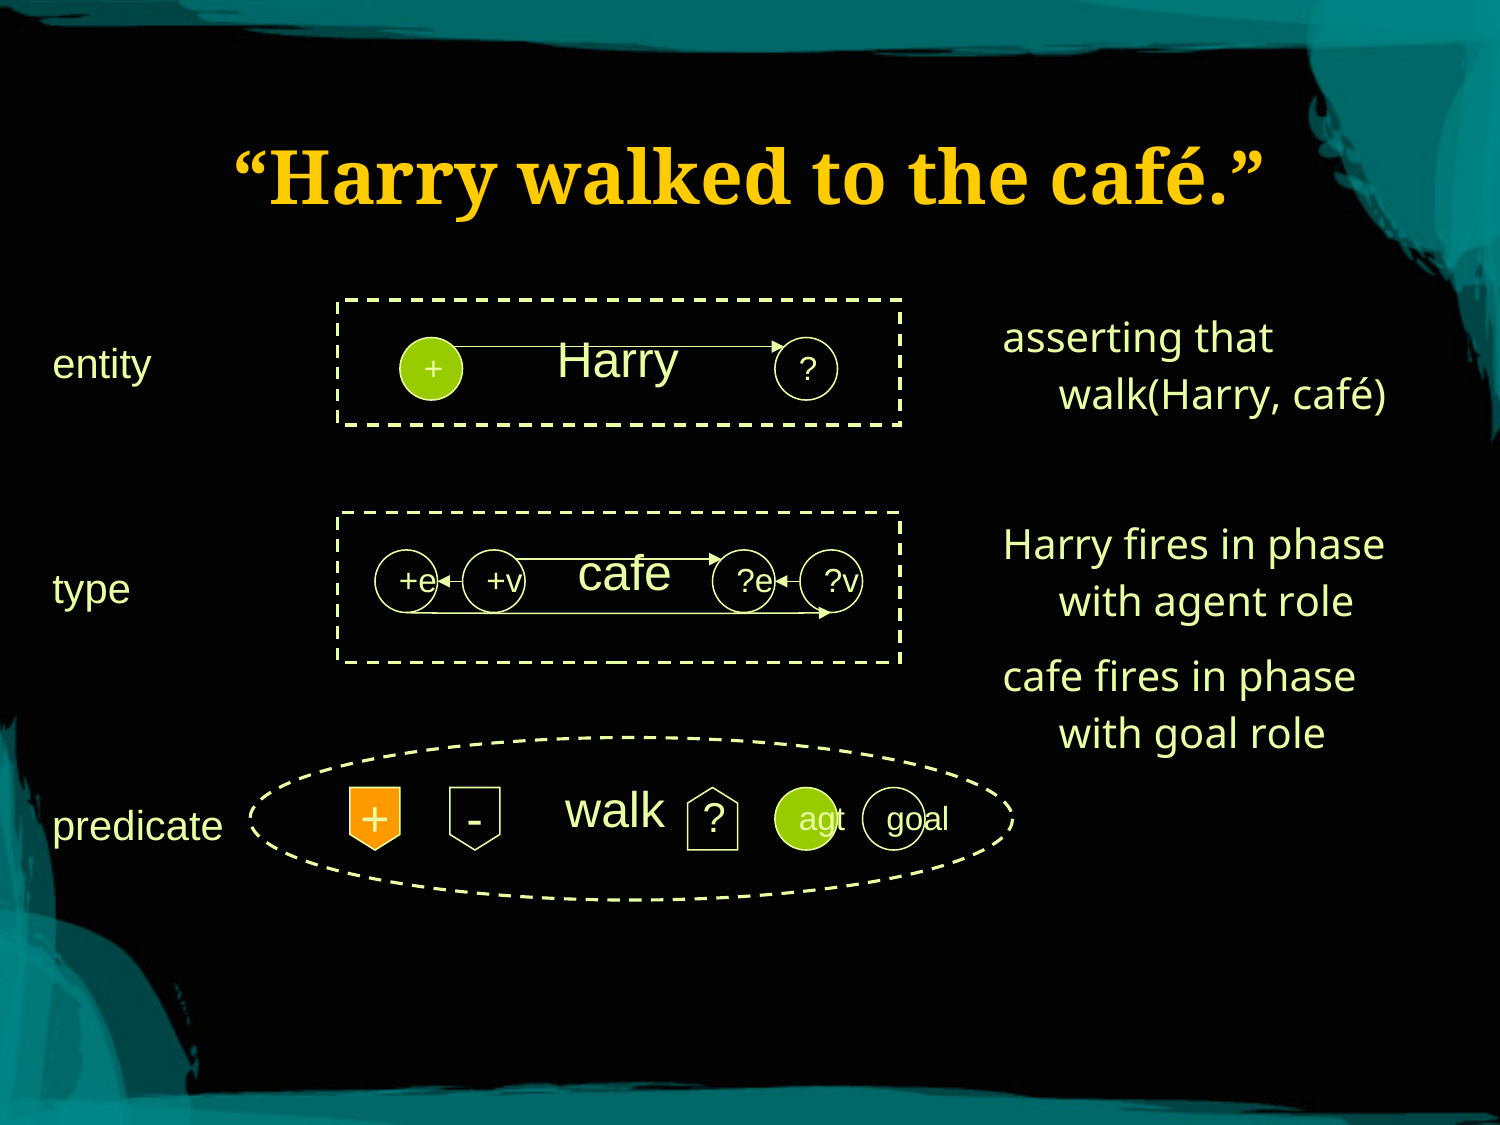

“Harry walked to the café.”
 Harry
+
?
cafe
+e
+v
?e
?v
walk
?
agt
goal
-
+
# asserting that walk(Harry, café)
Harry fires in phase with agent role
cafe fires in phase with goal role
entity
type
predicate